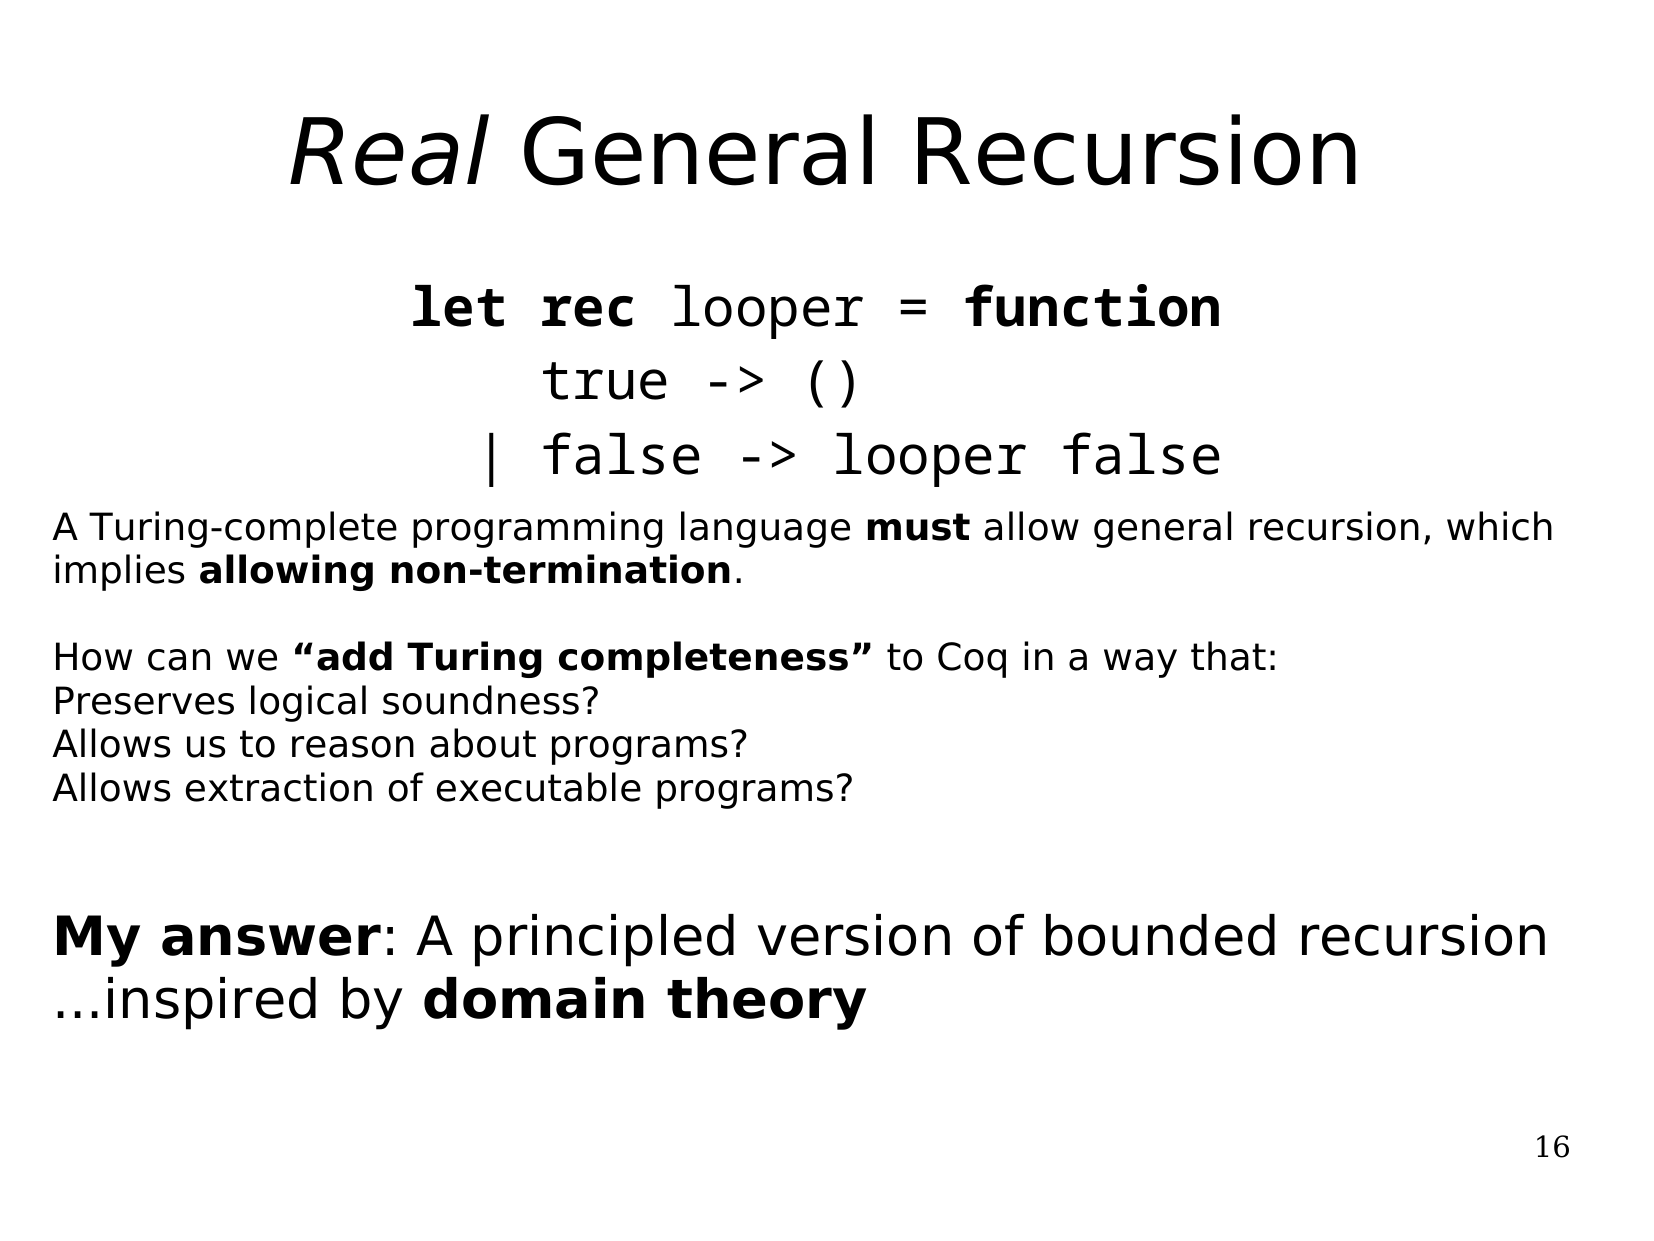

# Real General Recursion
let rec looper = function
 true -> ()
 | false -> looper false
A Turing-complete programming language must allow general recursion, which implies allowing non-termination.
How can we “add Turing completeness” to Coq in a way that:
Preserves logical soundness?
Allows us to reason about programs?
Allows extraction of executable programs?
My answer: A principled version of bounded recursion
...inspired by domain theory
16